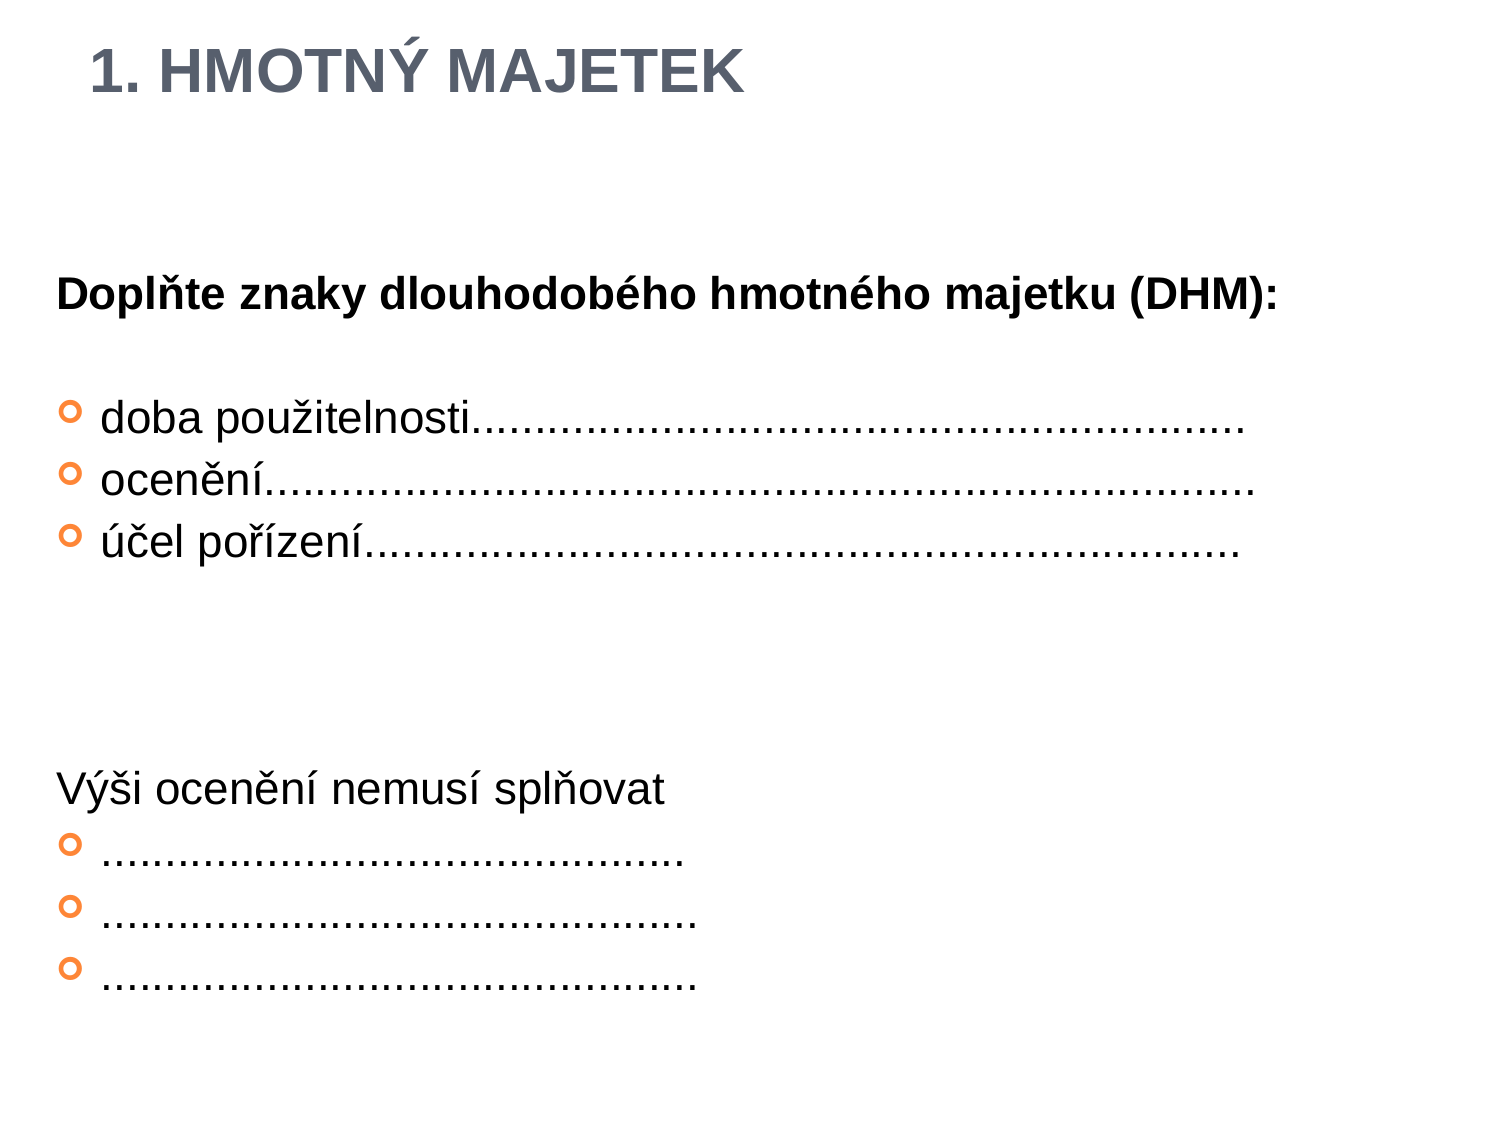

# 1. HMOTNÝ MAJETEK
Doplňte znaky dlouhodobého hmotného majetku (DHM):
doba použitelnosti.............................................................
ocenění..............................................................................
účel pořízení.....................................................................
Výši ocenění nemusí splňovat
..............................................
...............................................
...............................................